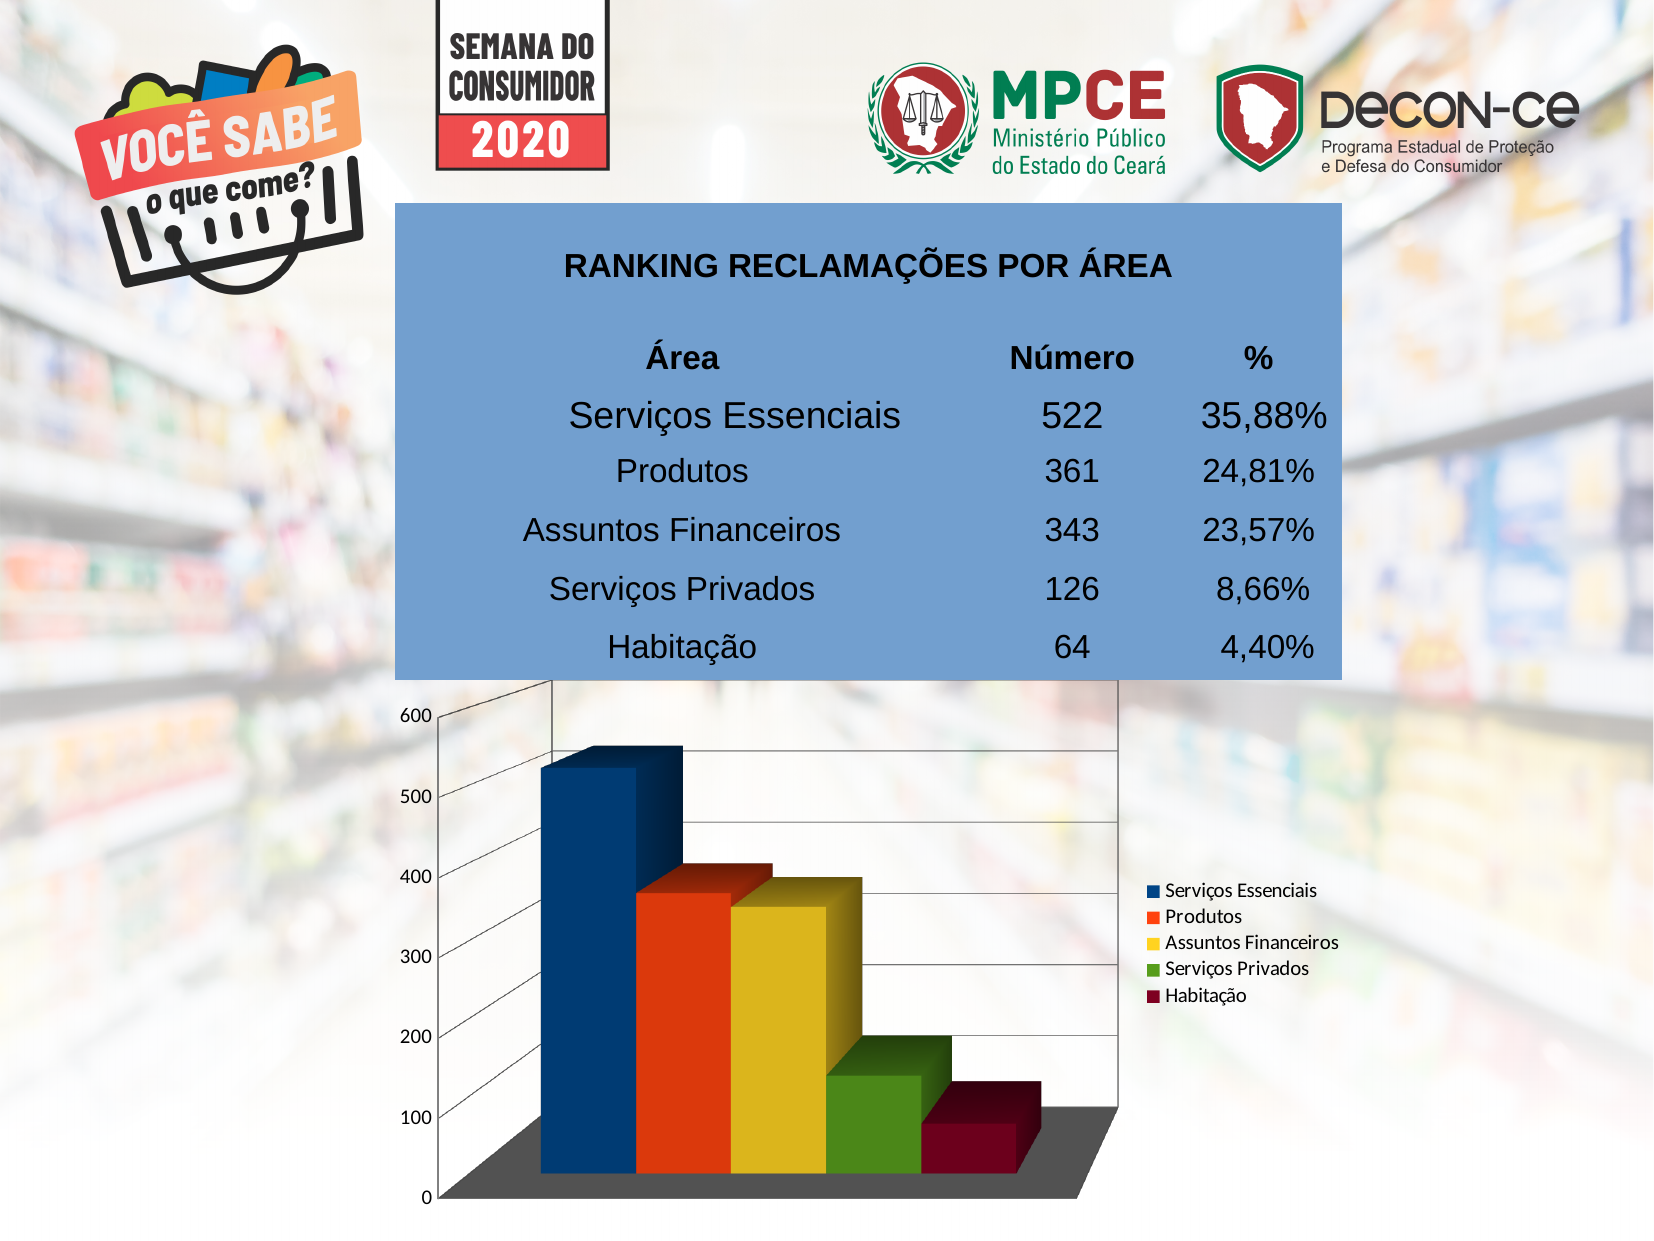

| RANKING RECLAMAÇÕES POR ÁREA | | |
| --- | --- | --- |
| Área | Número | % |
| Serviços Essenciais | 522 | 35,88% |
| Produtos | 361 | 24,81% |
| Assuntos Financeiros | 343 | 23,57% |
| Serviços Privados | 126 | 8,66% |
| Habitação | 64 | 4,40% |
[unsupported chart]